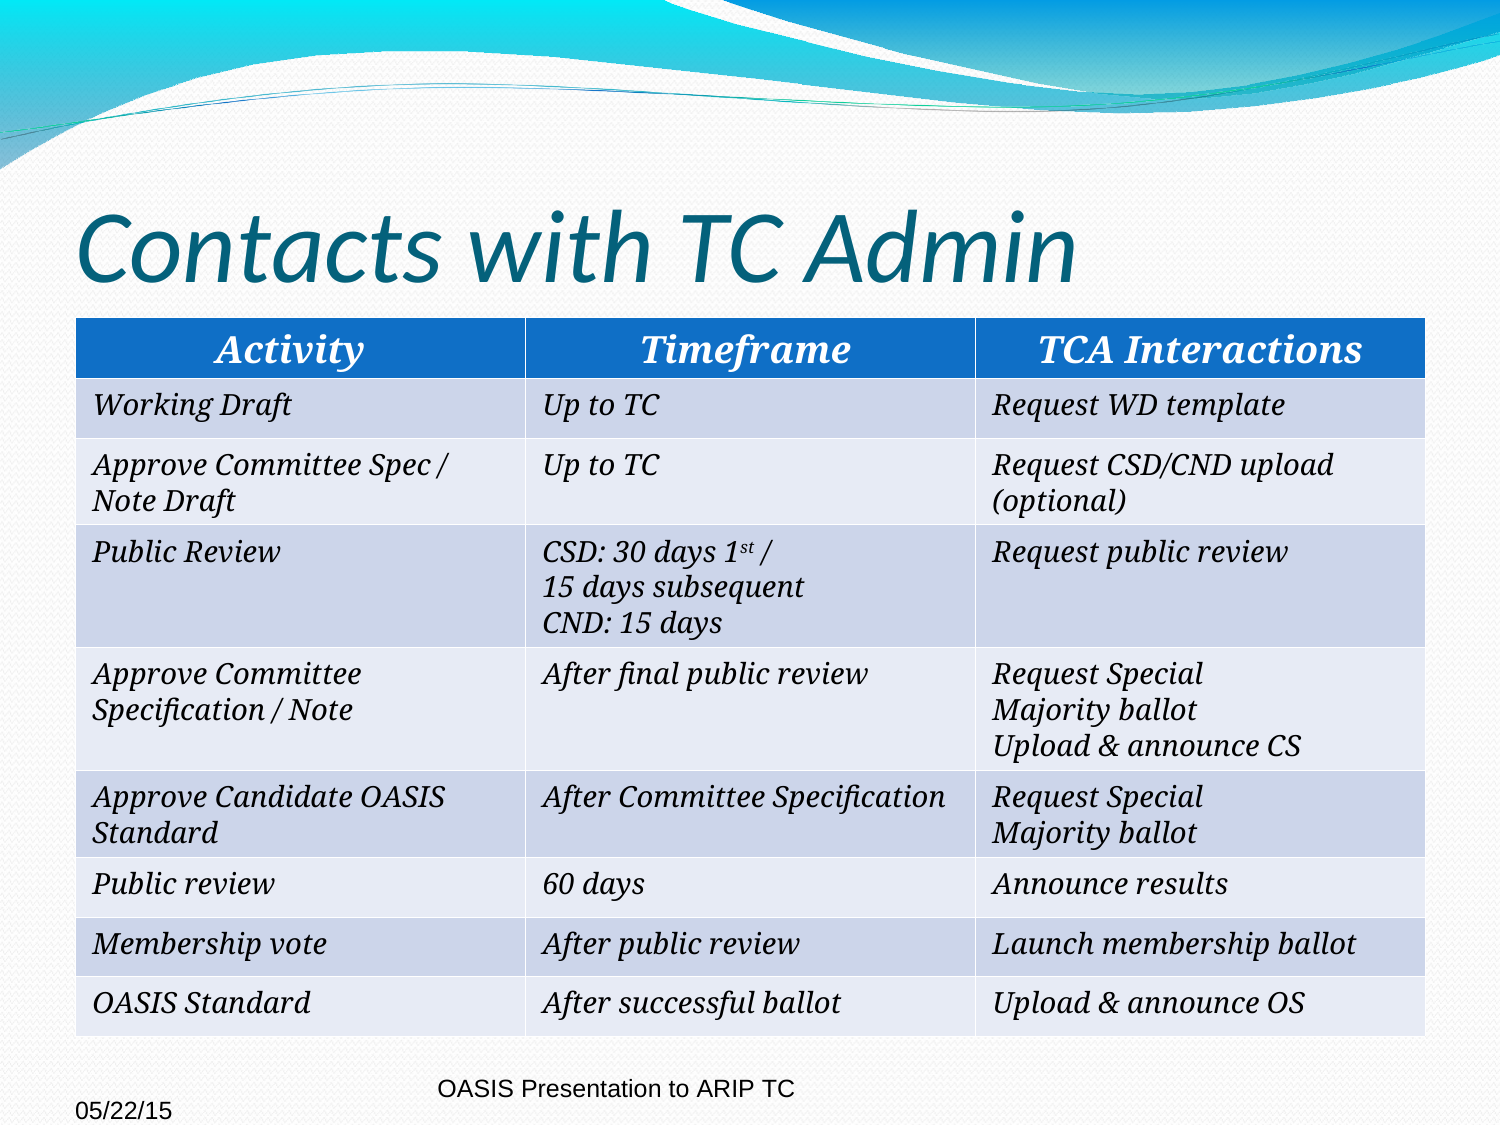

Contacts with TC Admin
| Activity | Timeframe | TCA Interactions |
| --- | --- | --- |
| Working Draft | Up to TC | Request WD template |
| Approve Committee Spec / Note Draft | Up to TC | Request CSD/CND upload (optional) |
| Public Review | CSD: 30 days 1st / 15 days subsequent CND: 15 days | Request public review |
| Approve Committee Specification / Note | After final public review | Request Special Majority ballot Upload & announce CS |
| Approve Candidate OASIS Standard | After Committee Specification | Request Special Majority ballot |
| Public review | 60 days | Announce results |
| Membership vote | After public review | Launch membership ballot |
| OASIS Standard | After successful ballot | Upload & announce OS |
OASIS Presentation to ARIP TC
05/22/15